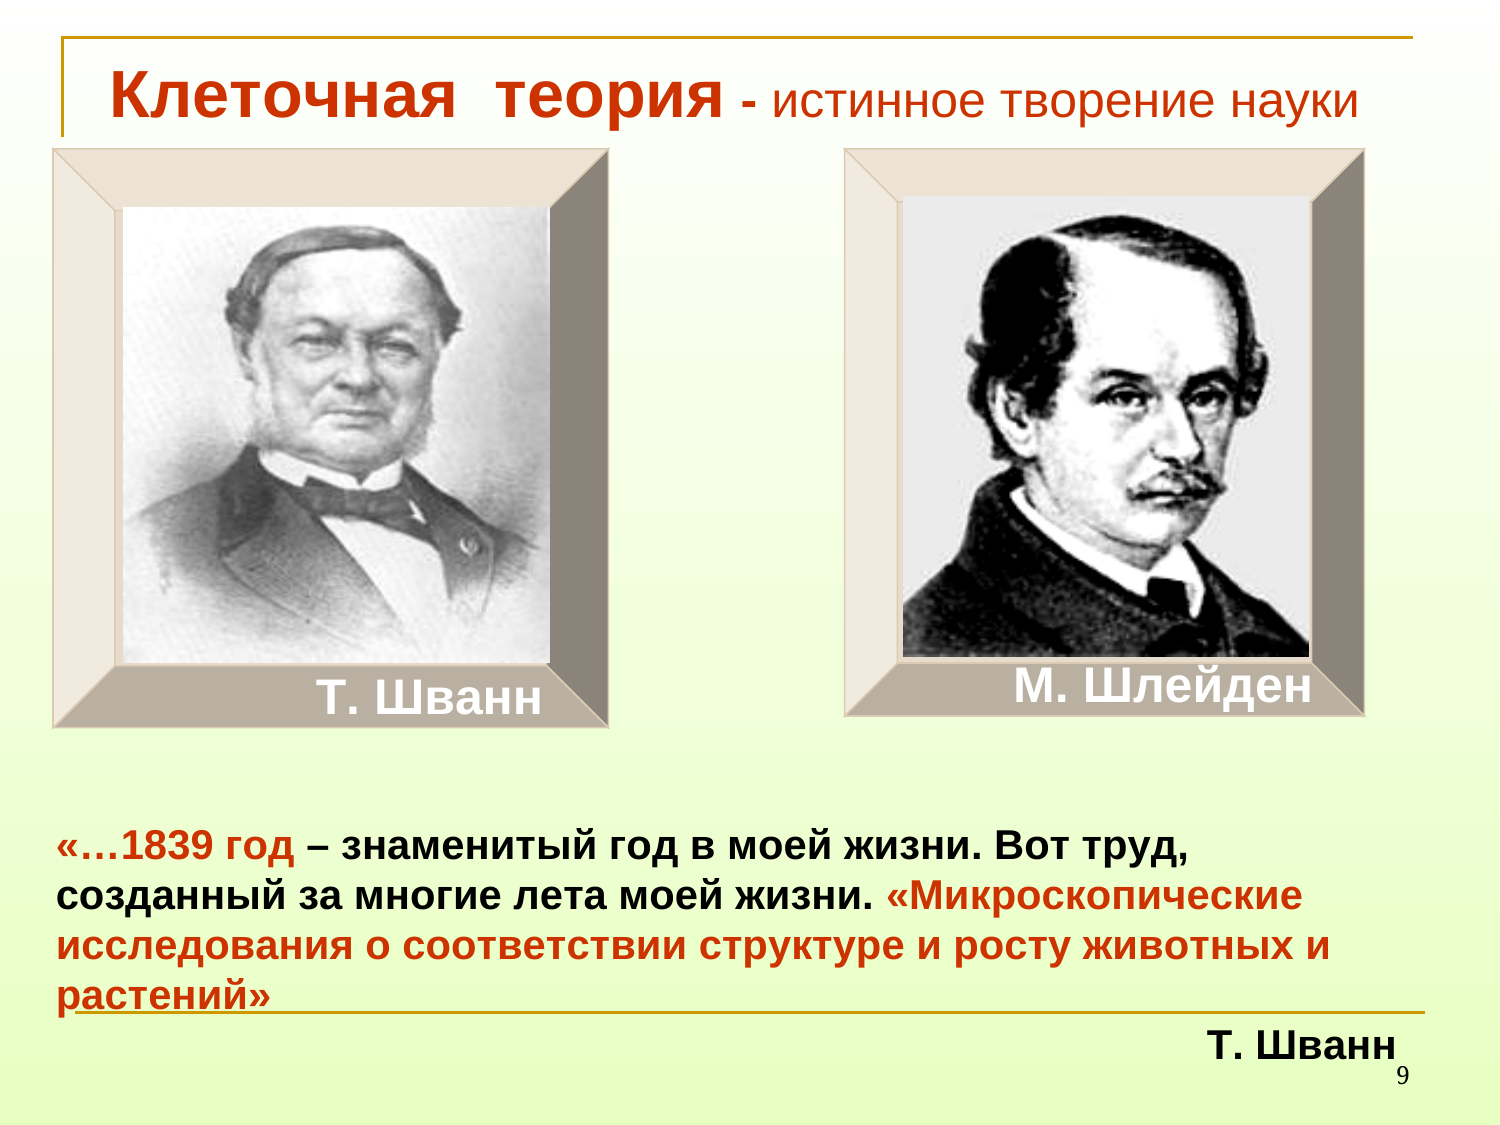

Клеточная теория - истинное творение науки
М. Шлейден
Т. Шванн
«…1839 год – знаменитый год в моей жизни. Вот труд, созданный за многие лета моей жизни. «Микроскопические исследования о соответствии структуре и росту животных и растений»
Т. Шванн
9